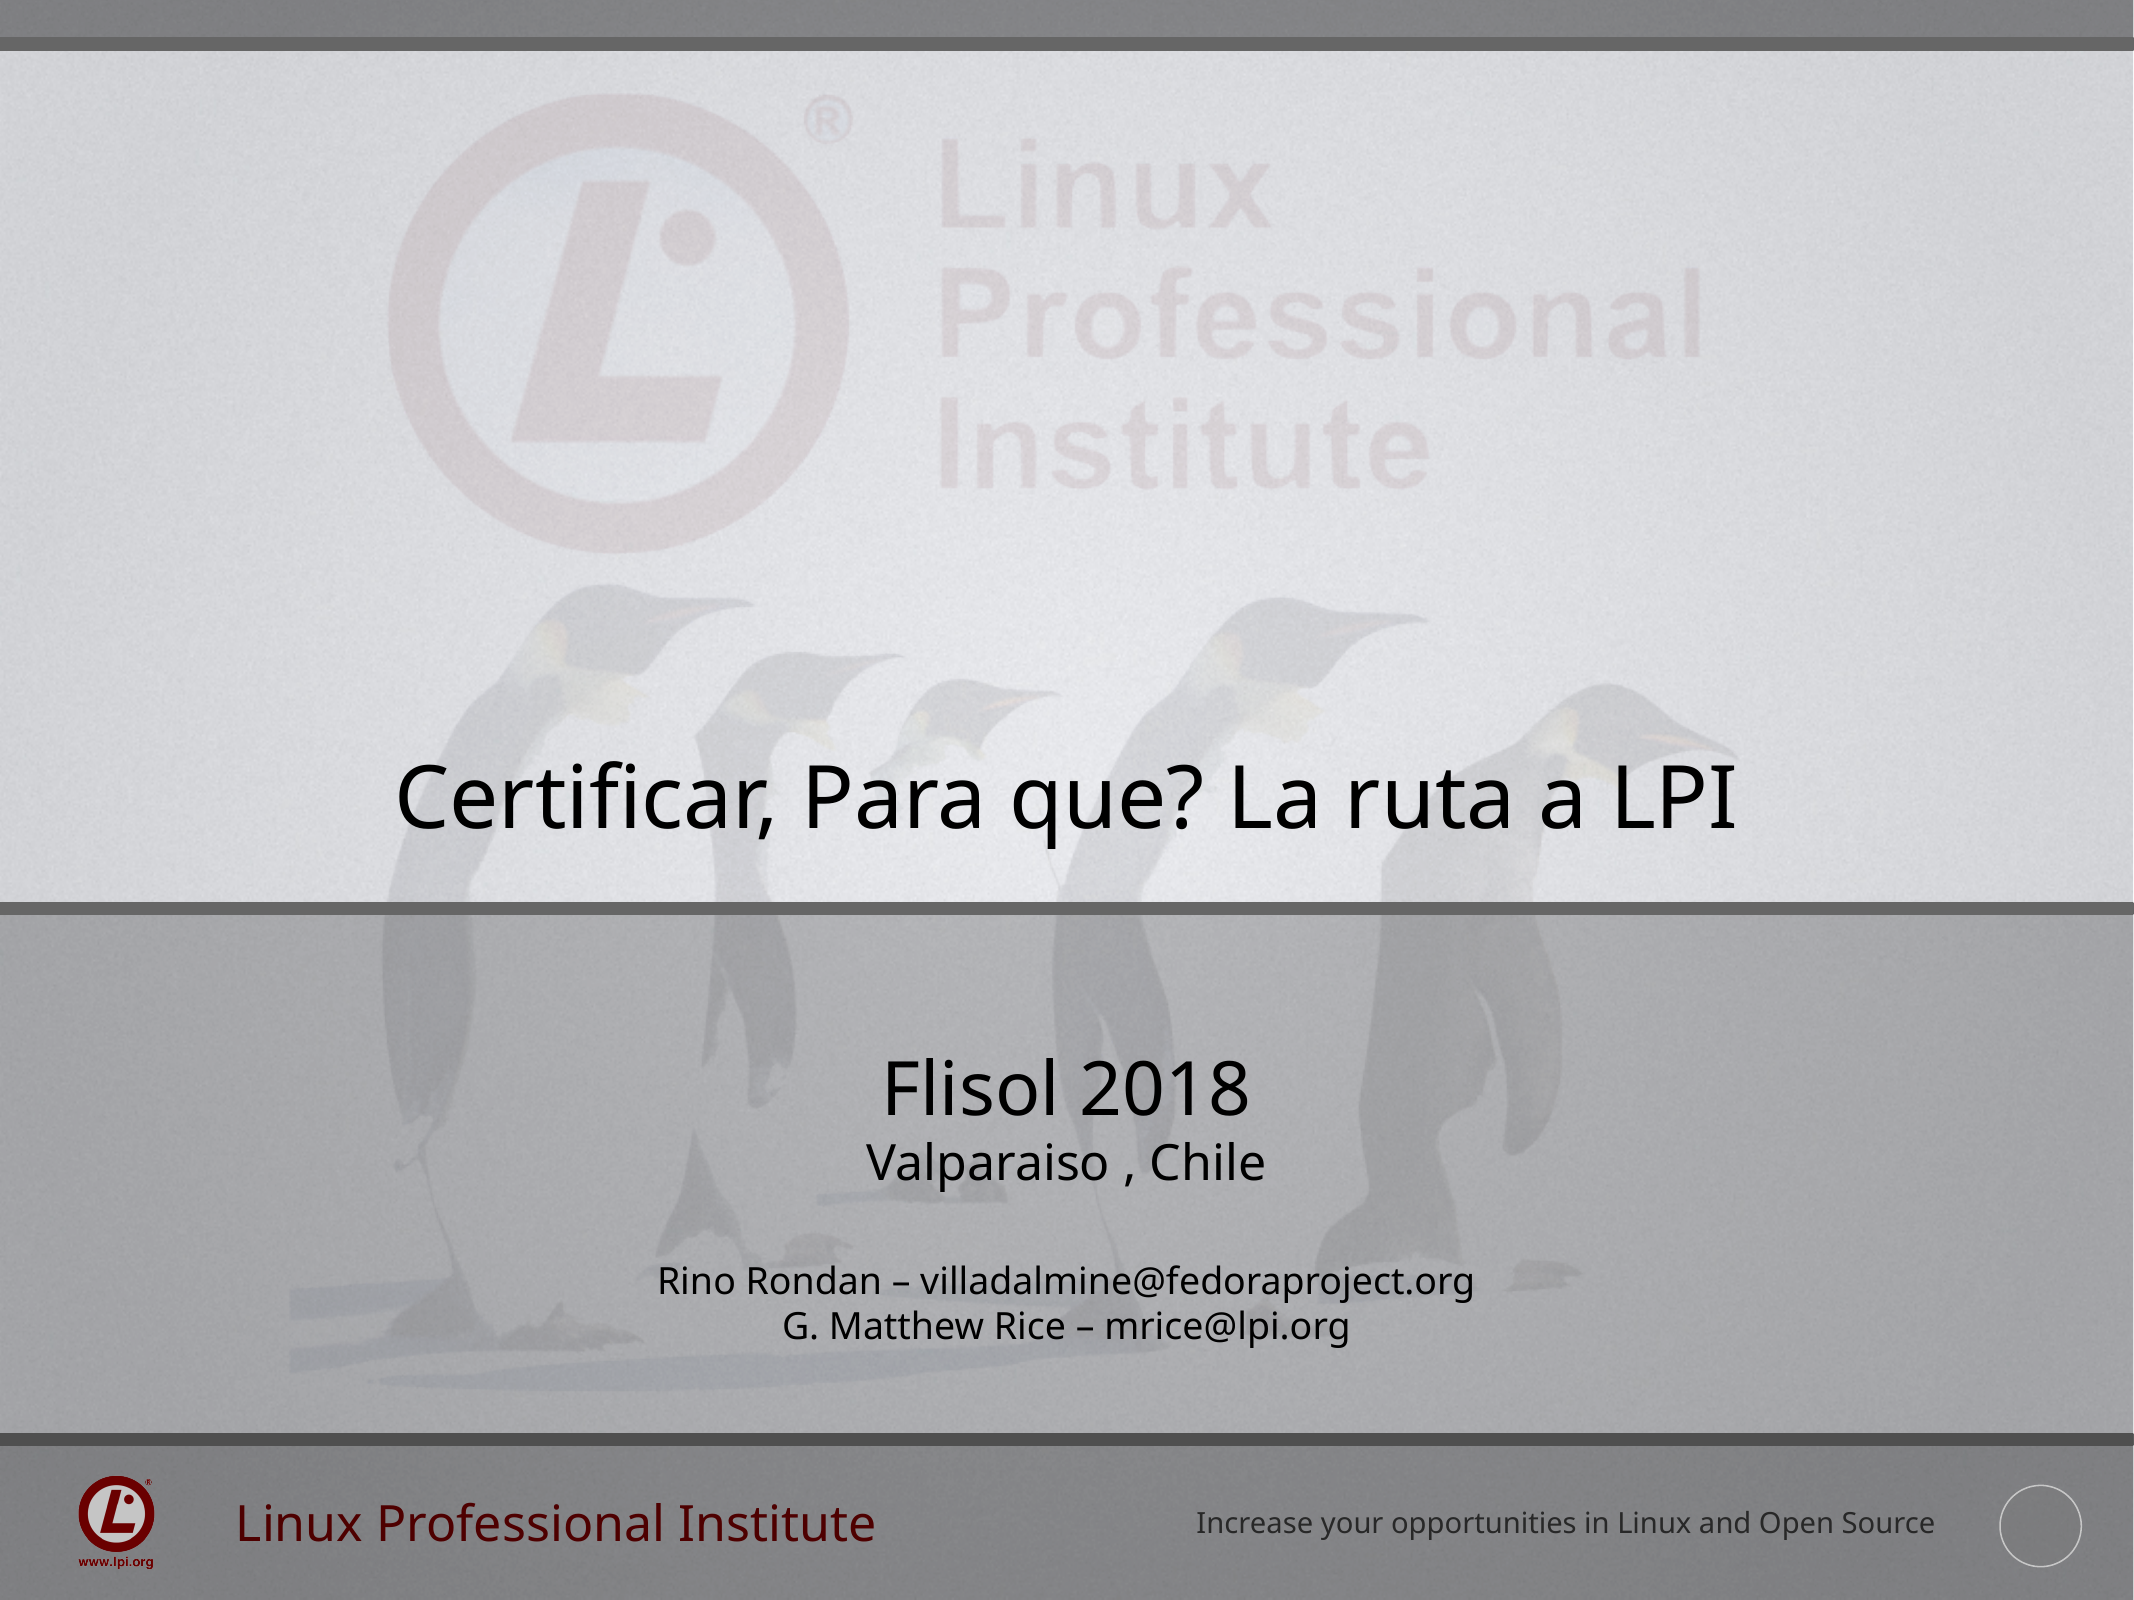

Certificar, Para que? La ruta a LPI
Flisol 2018
Valparaiso , Chile
Rino Rondan – villadalmine@fedoraproject.org
G. Matthew Rice – mrice@lpi.org